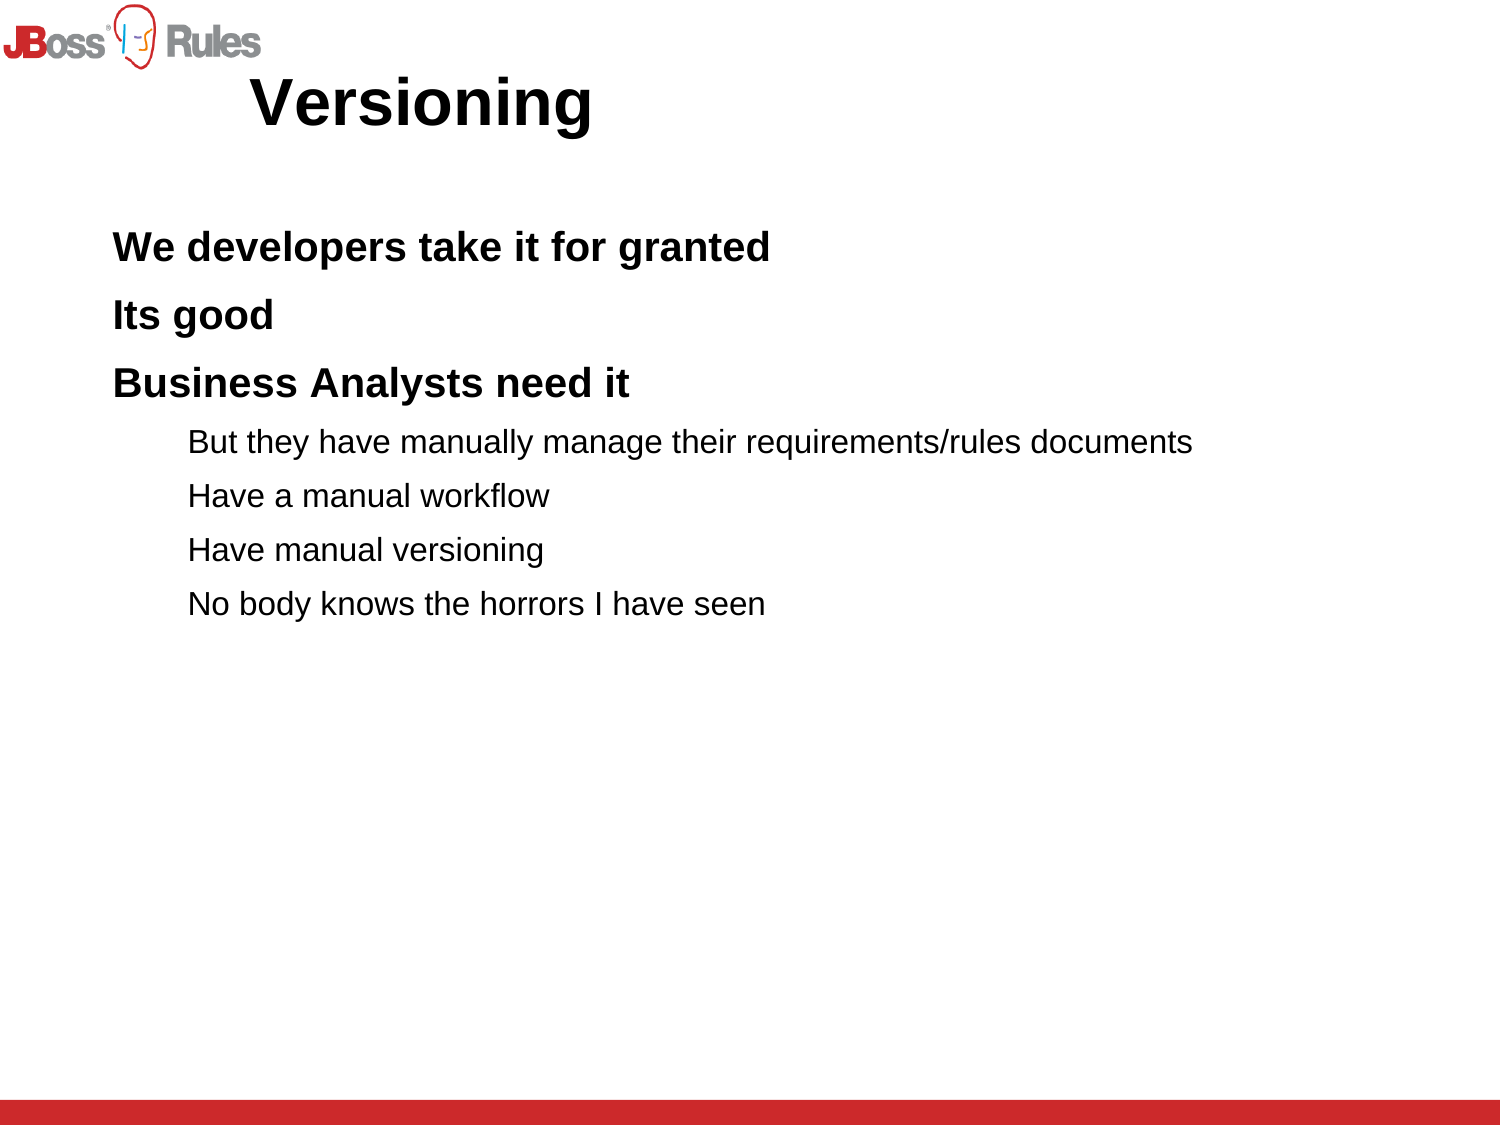

# Versioning
We developers take it for granted
Its good
Business Analysts need it
But they have manually manage their requirements/rules documents
Have a manual workflow
Have manual versioning
No body knows the horrors I have seen